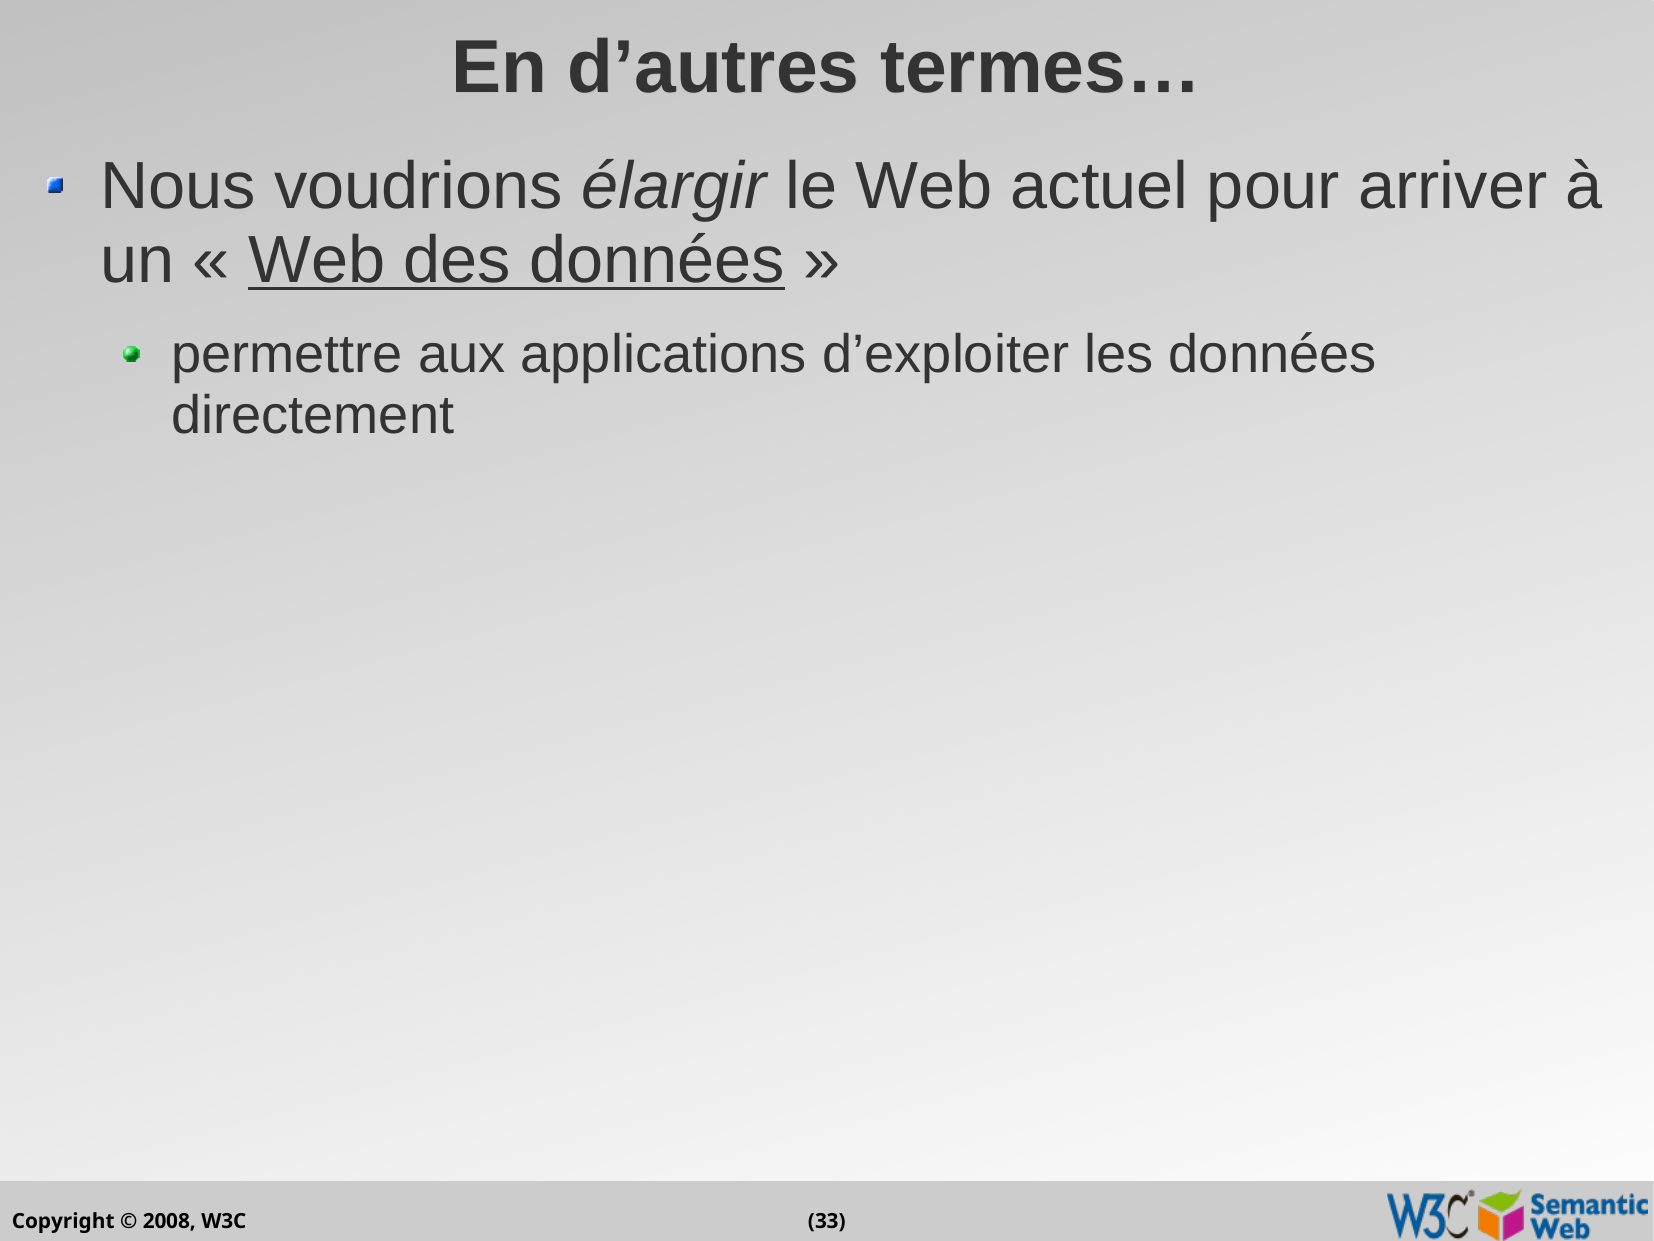

# En d’autres termes…
Nous voudrions élargir le Web actuel pour arriver à un « Web des données »
permettre aux applications d’exploiter les données directement